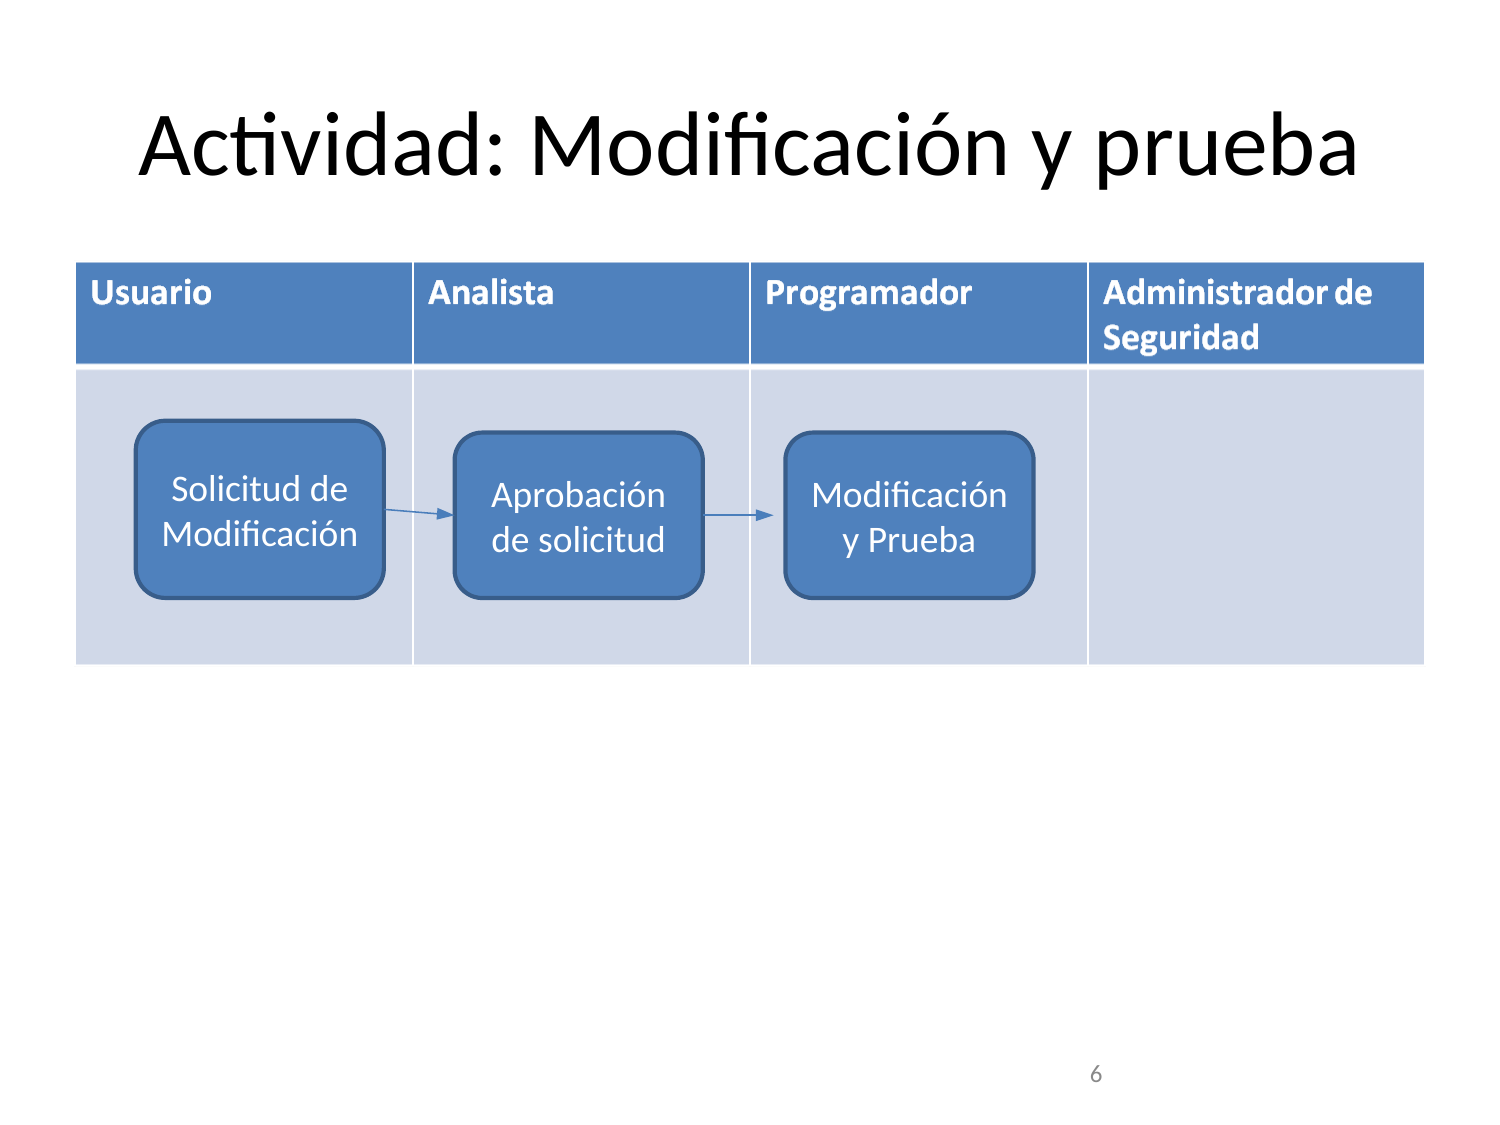

# Actividad: Modificación y prueba
Solicitud de Modificación
Aprobación de solicitud
Modificación y Prueba